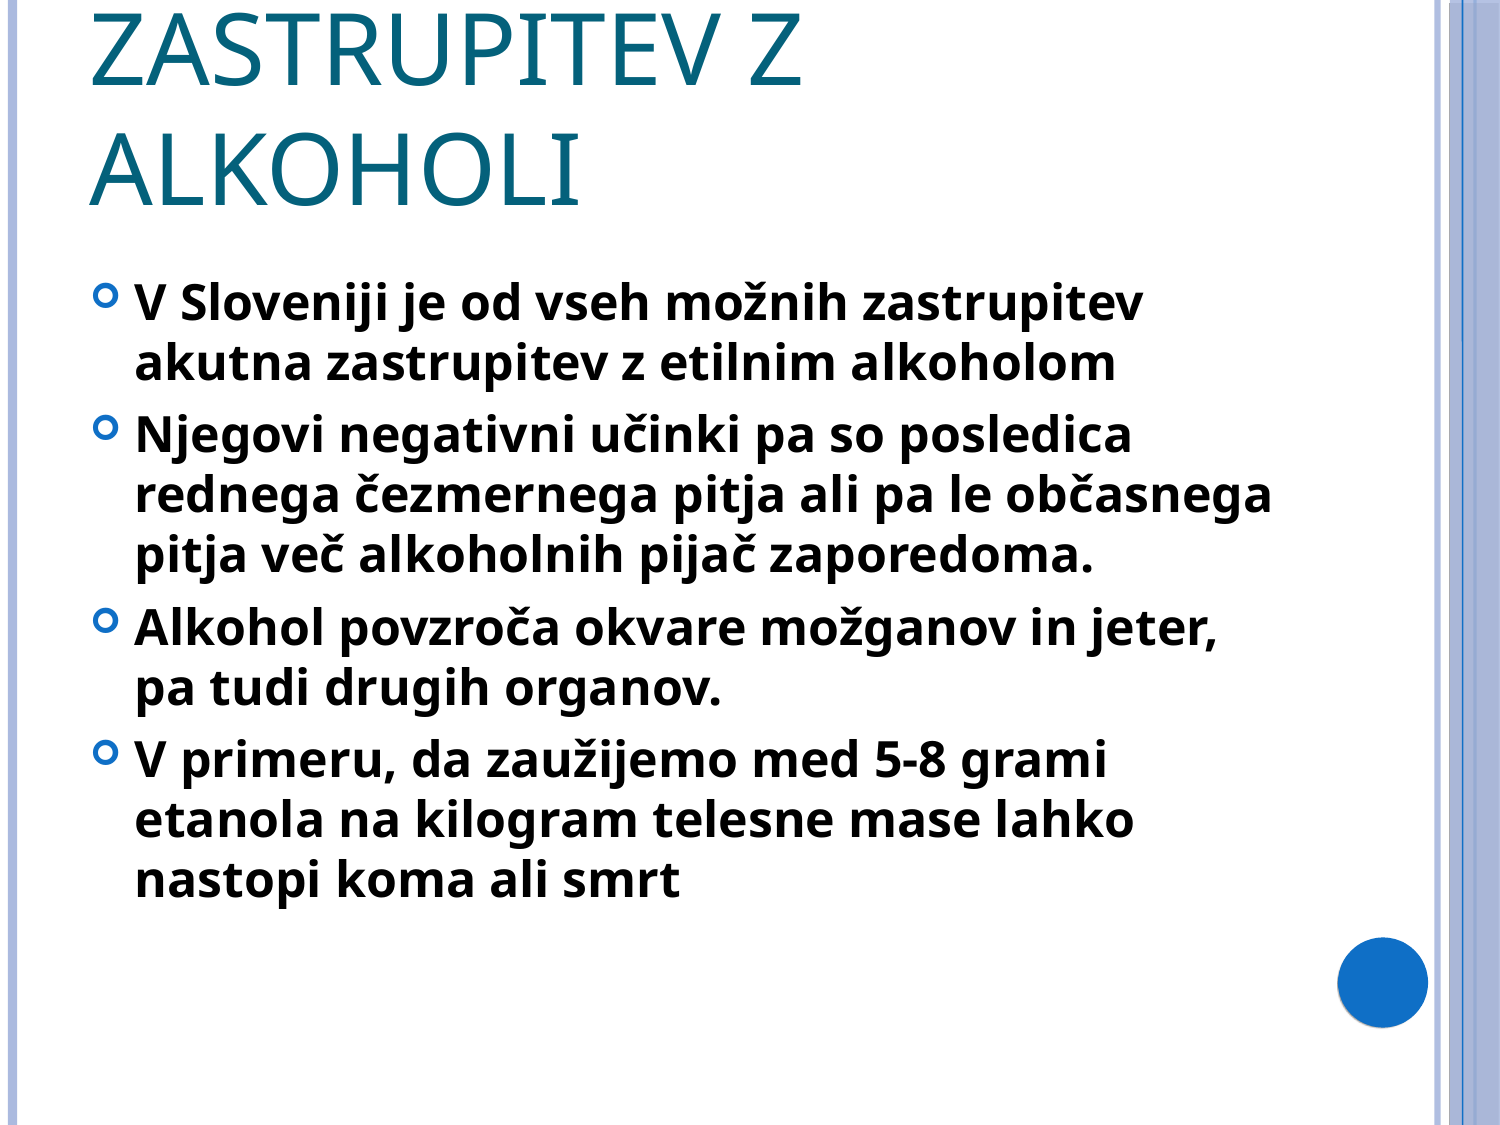

# Zastrupitev z alkoholi
V Sloveniji je od vseh možnih zastrupitev akutna zastrupitev z etilnim alkoholom
Njegovi negativni učinki pa so posledica rednega čezmernega pitja ali pa le občasnega pitja več alkoholnih pijač zaporedoma.
Alkohol povzroča okvare možganov in jeter, pa tudi drugih organov.
V primeru, da zaužijemo med 5-8 grami etanola na kilogram telesne mase lahko nastopi koma ali smrt